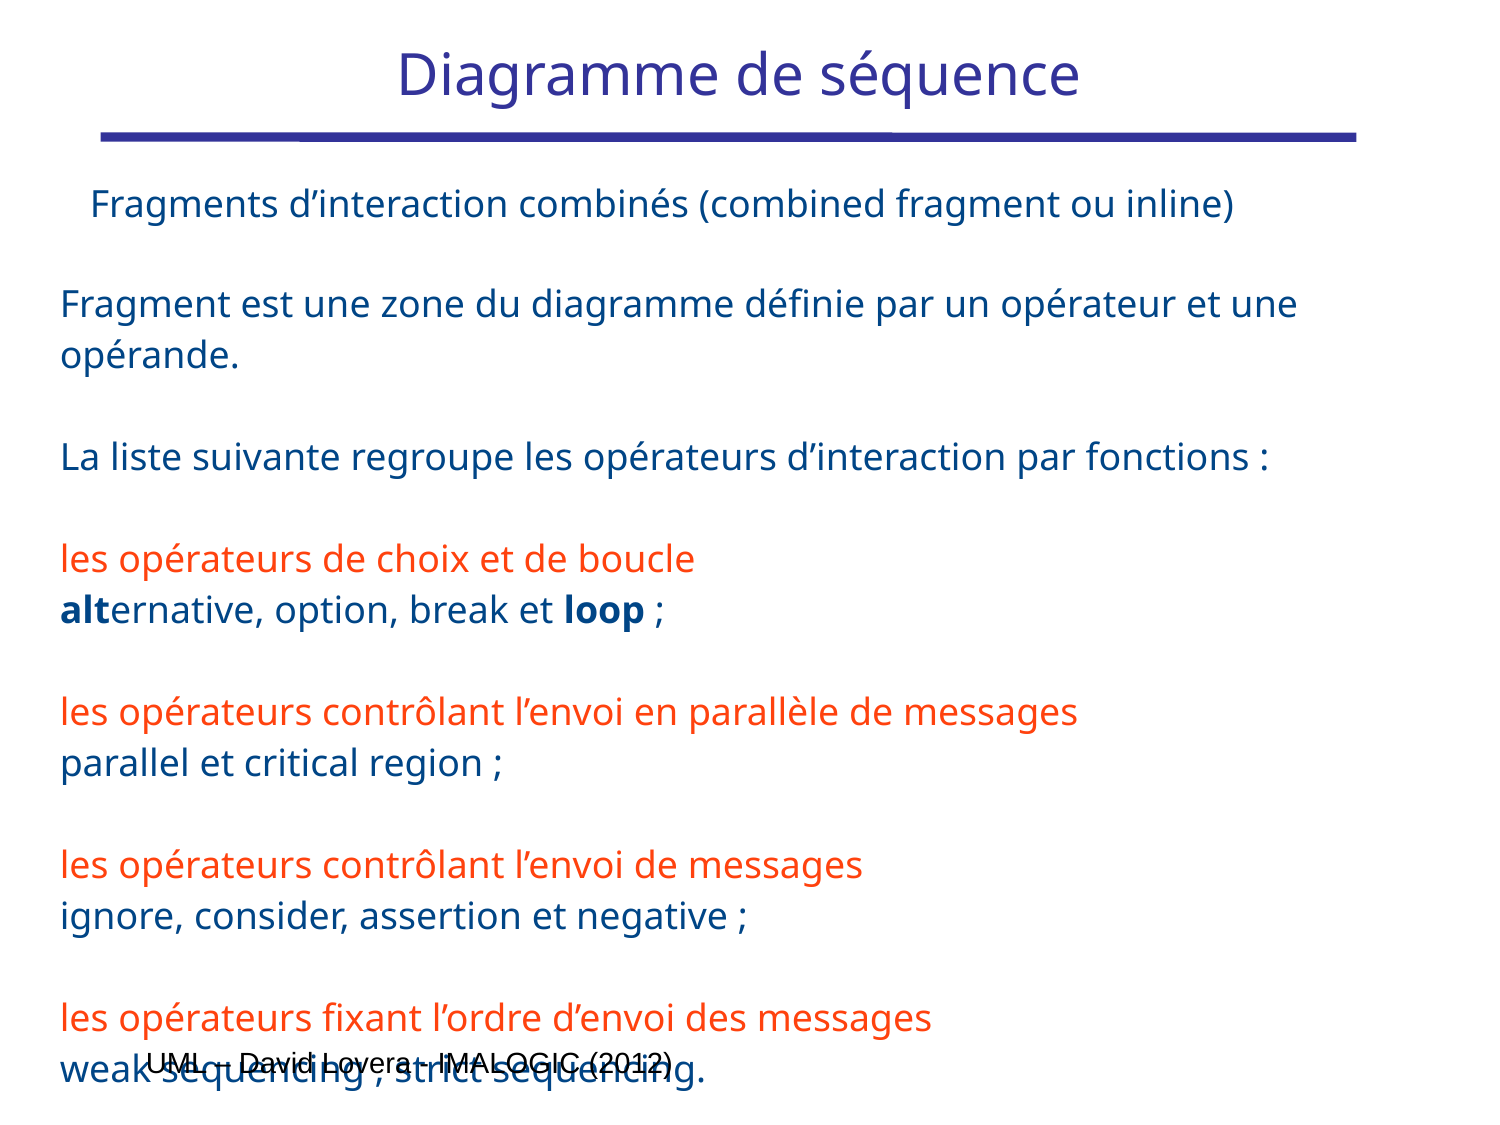

Diagramme de séquence
Fragments d’interaction combinés (combined fragment ou inline)
Fragment est une zone du diagramme définie par un opérateur et une opérande.
La liste suivante regroupe les opérateurs d’interaction par fonctions :
les opérateurs de choix et de boucle
alternative, option, break et loop ;
les opérateurs contrôlant l’envoi en parallèle de messages
parallel et critical region ;
les opérateurs contrôlant l’envoi de messages
ignore, consider, assertion et negative ;
les opérateurs fixant l’ordre d’envoi des messages
weak sequencing , strict sequencing.
# UML – David Lovera - IMALOGIC (2012)